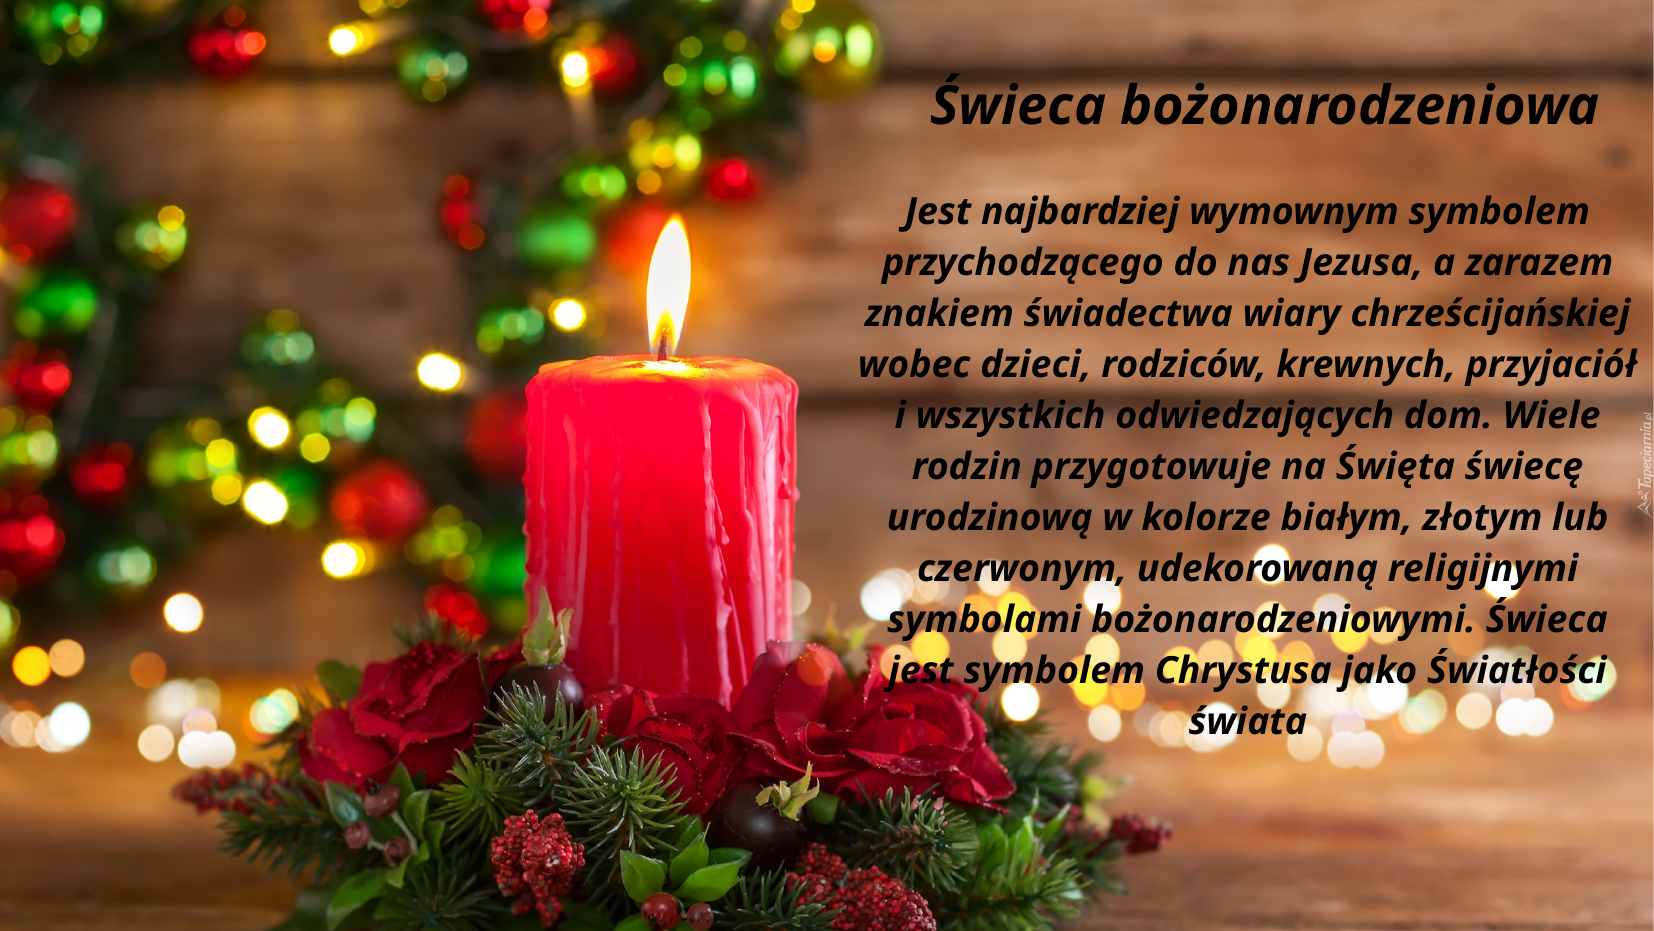

Świeca bożonarodzeniowa
Jest najbardziej wymownym symbolem przychodzącego do nas Jezusa, a zarazem znakiem świadectwa wiary chrześcijańskiej wobec dzieci, rodziców, krewnych, przyjaciół i wszystkich odwiedzających dom. Wiele rodzin przygotowuje na Święta świecę urodzinową w kolorze białym, złotym lub czerwonym, udekorowaną religijnymi symbolami bożonarodzeniowymi. Świeca jest symbolem Chrystusa jako Światłości świata